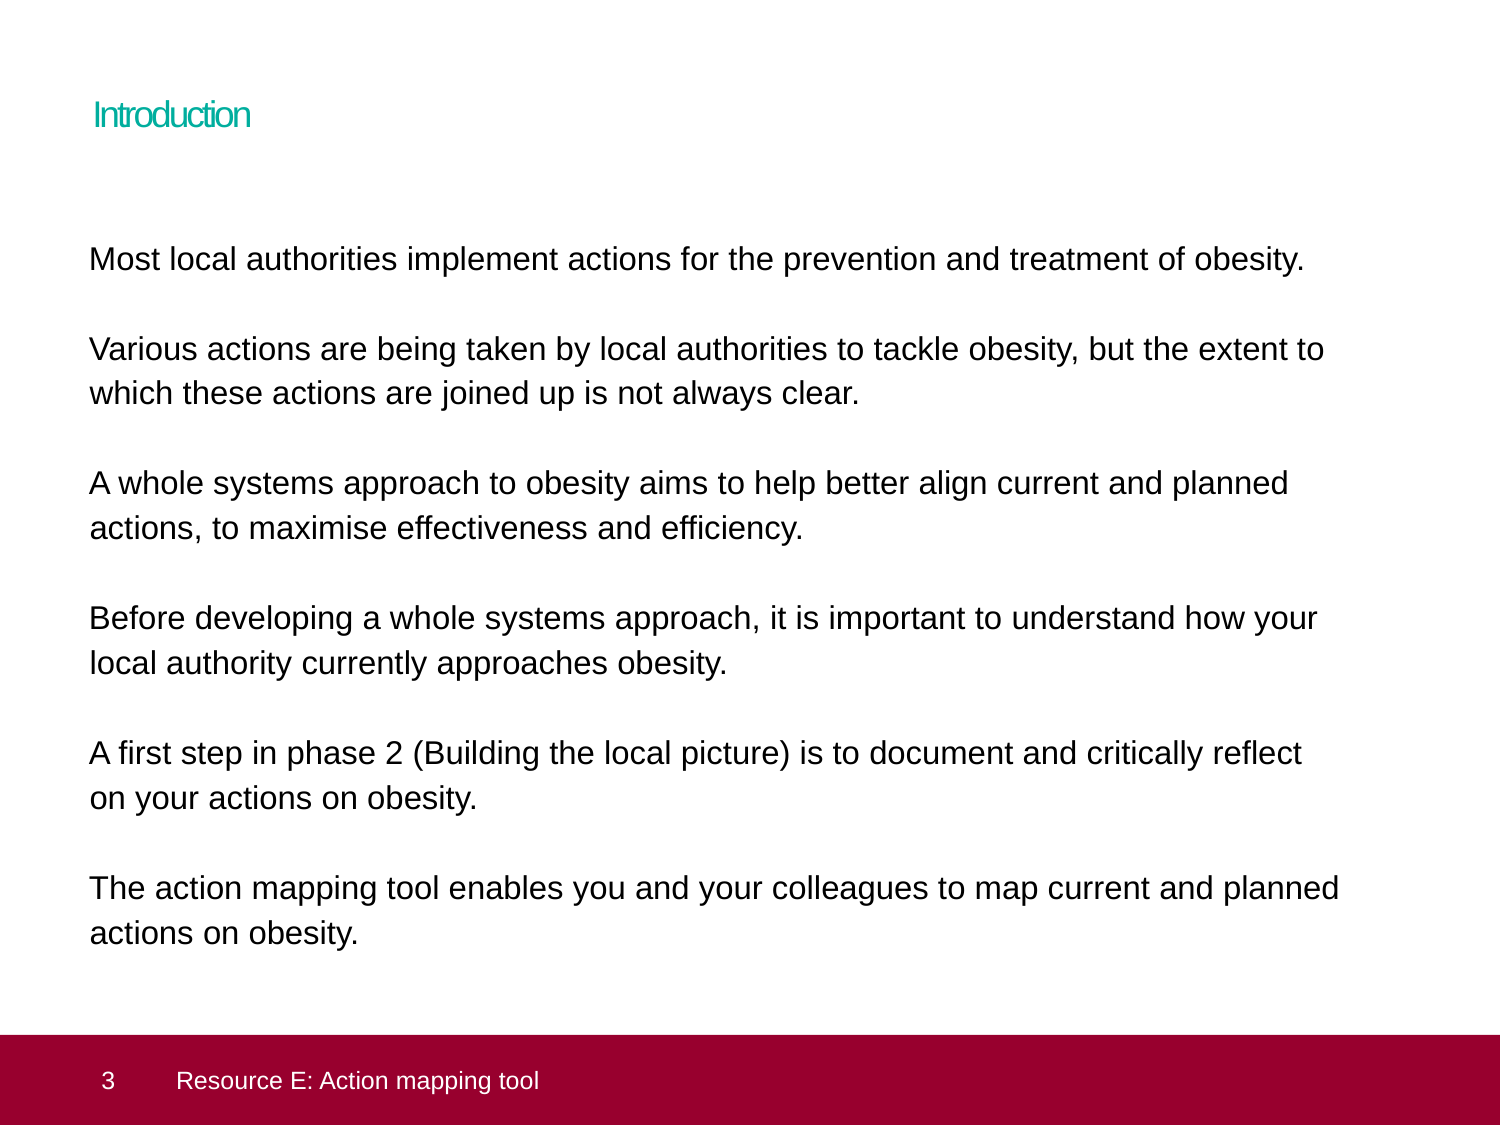

# Introduction
Most local authorities implement actions for the prevention and treatment of obesity.
Various actions are being taken by local authorities to tackle obesity, but the extent to which these actions are joined up is not always clear.
A whole systems approach to obesity aims to help better align current and planned actions, to maximise effectiveness and efficiency.
Before developing a whole systems approach, it is important to understand how your local authority currently approaches obesity.
A first step in phase 2 (Building the local picture) is to document and critically reflect on your actions on obesity.
The action mapping tool enables you and your colleagues to map current and planned actions on obesity.
 3
Resource E: Action mapping tool